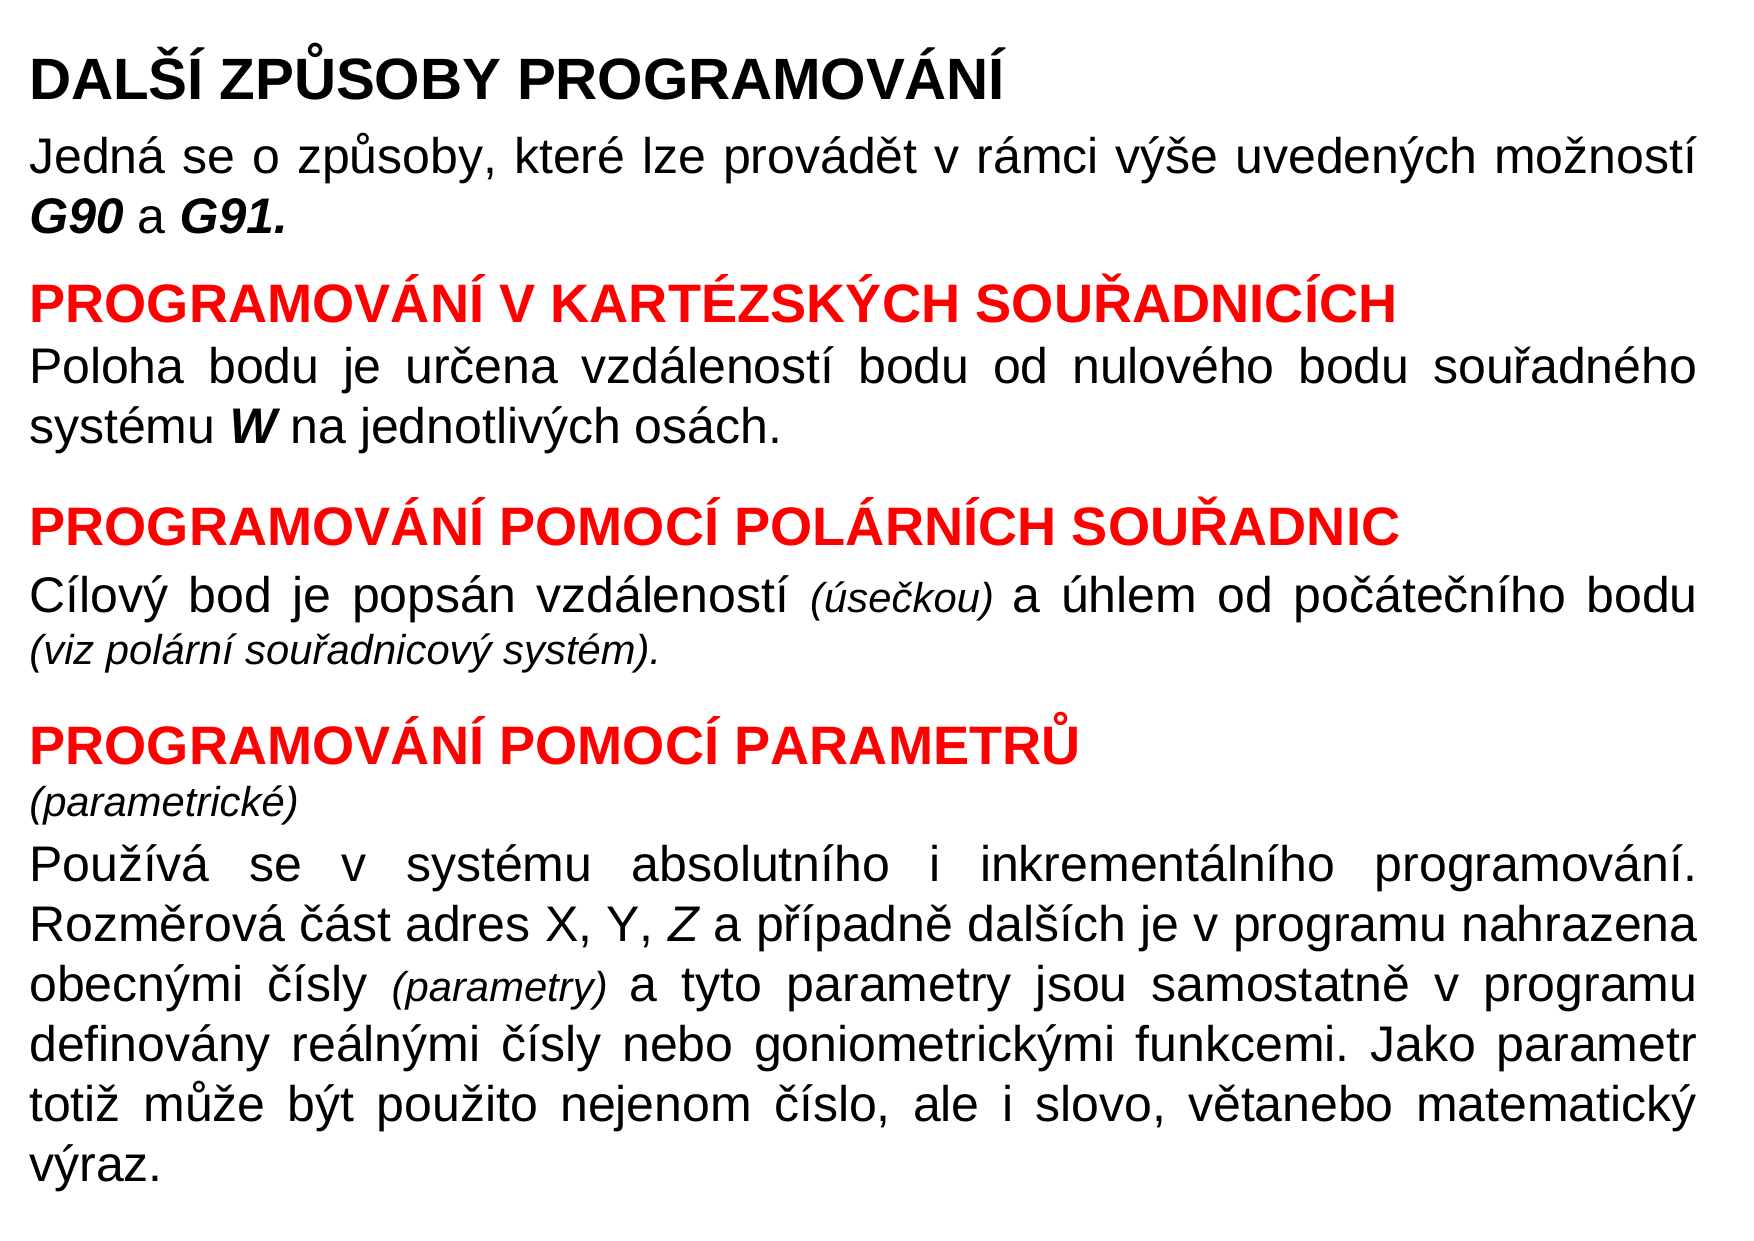

DALŠÍ ZPŮSOBY PROGRAMOVÁNÍ
Jedná se o způsoby, které lze provádět v rámci výše uvedených možností G90 a G91.
PROGRAMOVÁNÍ V KARTÉZSKÝCH SOUŘADNICÍCH
Poloha bodu je určena vzdáleností bodu od nulového bodu souřadného systému W na jednotlivých osách.
PROGRAMOVÁNÍ POMOCÍ POLÁRNÍCH SOUŘADNIC
Cílový bod je popsán vzdáleností (úsečkou) a úhlem od počátečního  bodu (viz polární souřadnicový systém).
PROGRAMOVÁNÍ POMOCÍ PARAMETRŮ
(parametrické)
Používá se v systému absolutního i inkrementálního programování. Rozměrová část adres X, Y, Z a případně dalších je v programu nahrazena obecnými čísly (parametry) a tyto parametry jsou samostatně v programu definovány reálnými čísly nebo goniometrickými funkcemi.  Jako parametr totiž může být použito nejenom číslo, ale i slovo, věta nebo matematický výraz.